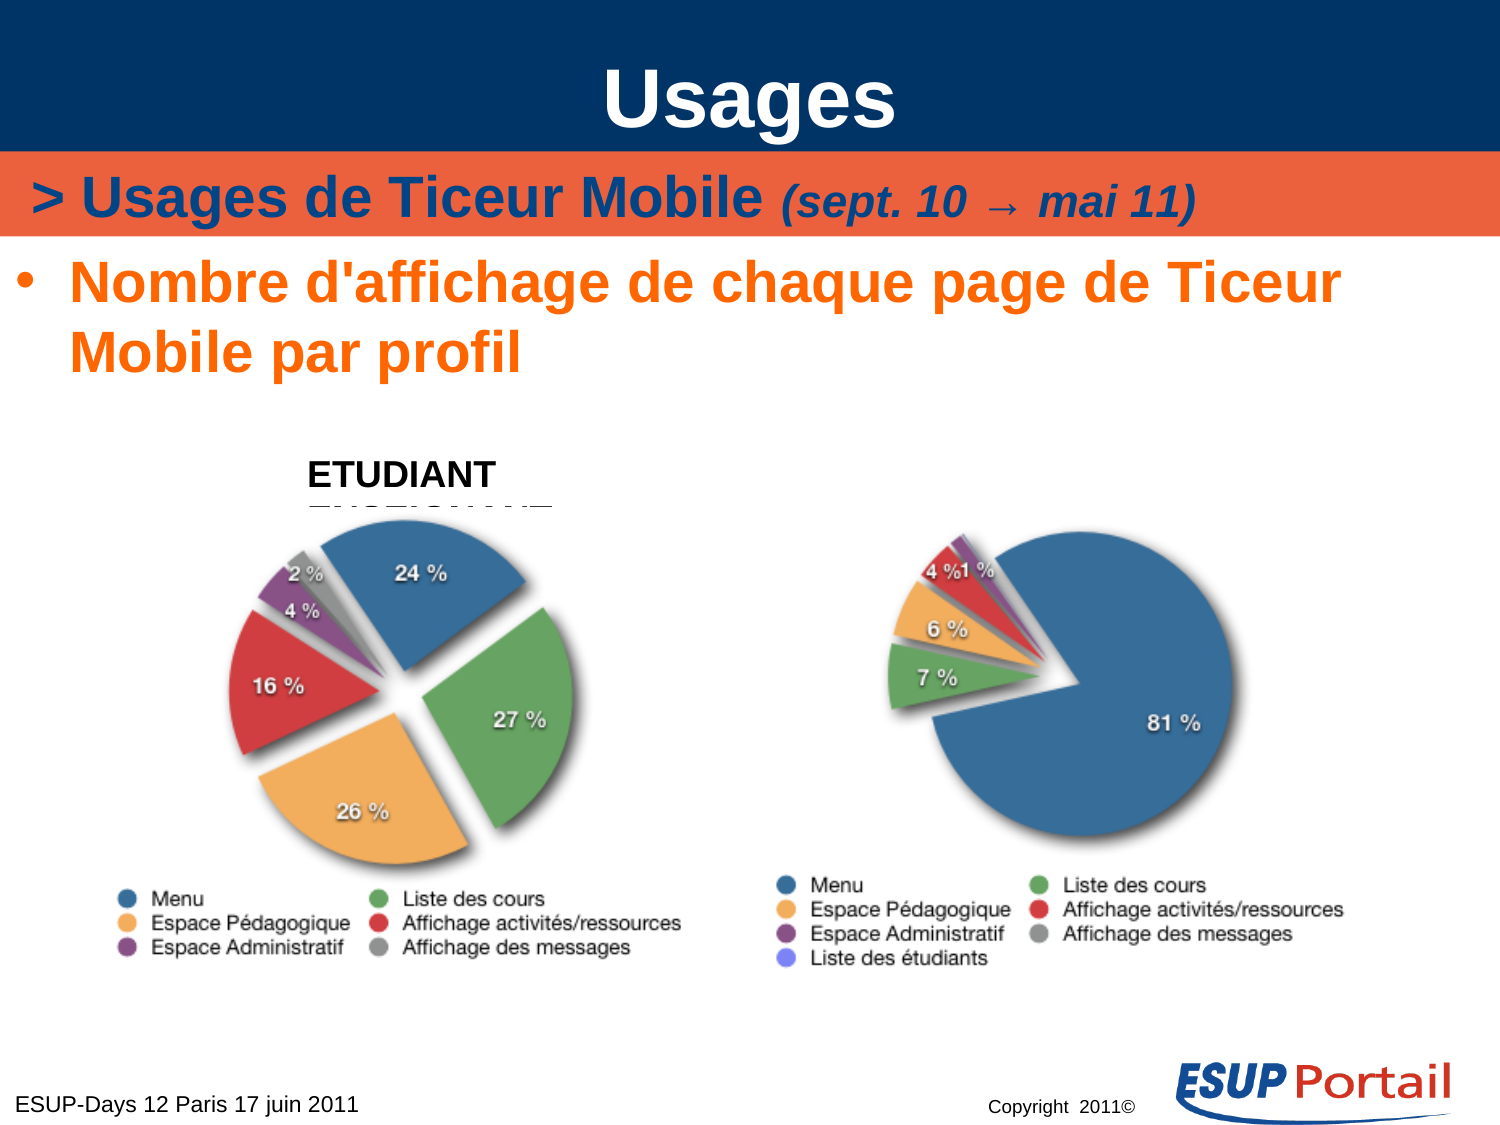

Usages
 > Usages de Ticeur Mobile (sept. 10 → mai 11)
Nombre d'affichage de chaque page de Ticeur Mobile par profil
ETUDIANT ENSEIGNANT
ESUP-Days 12 Paris 17 juin 2011